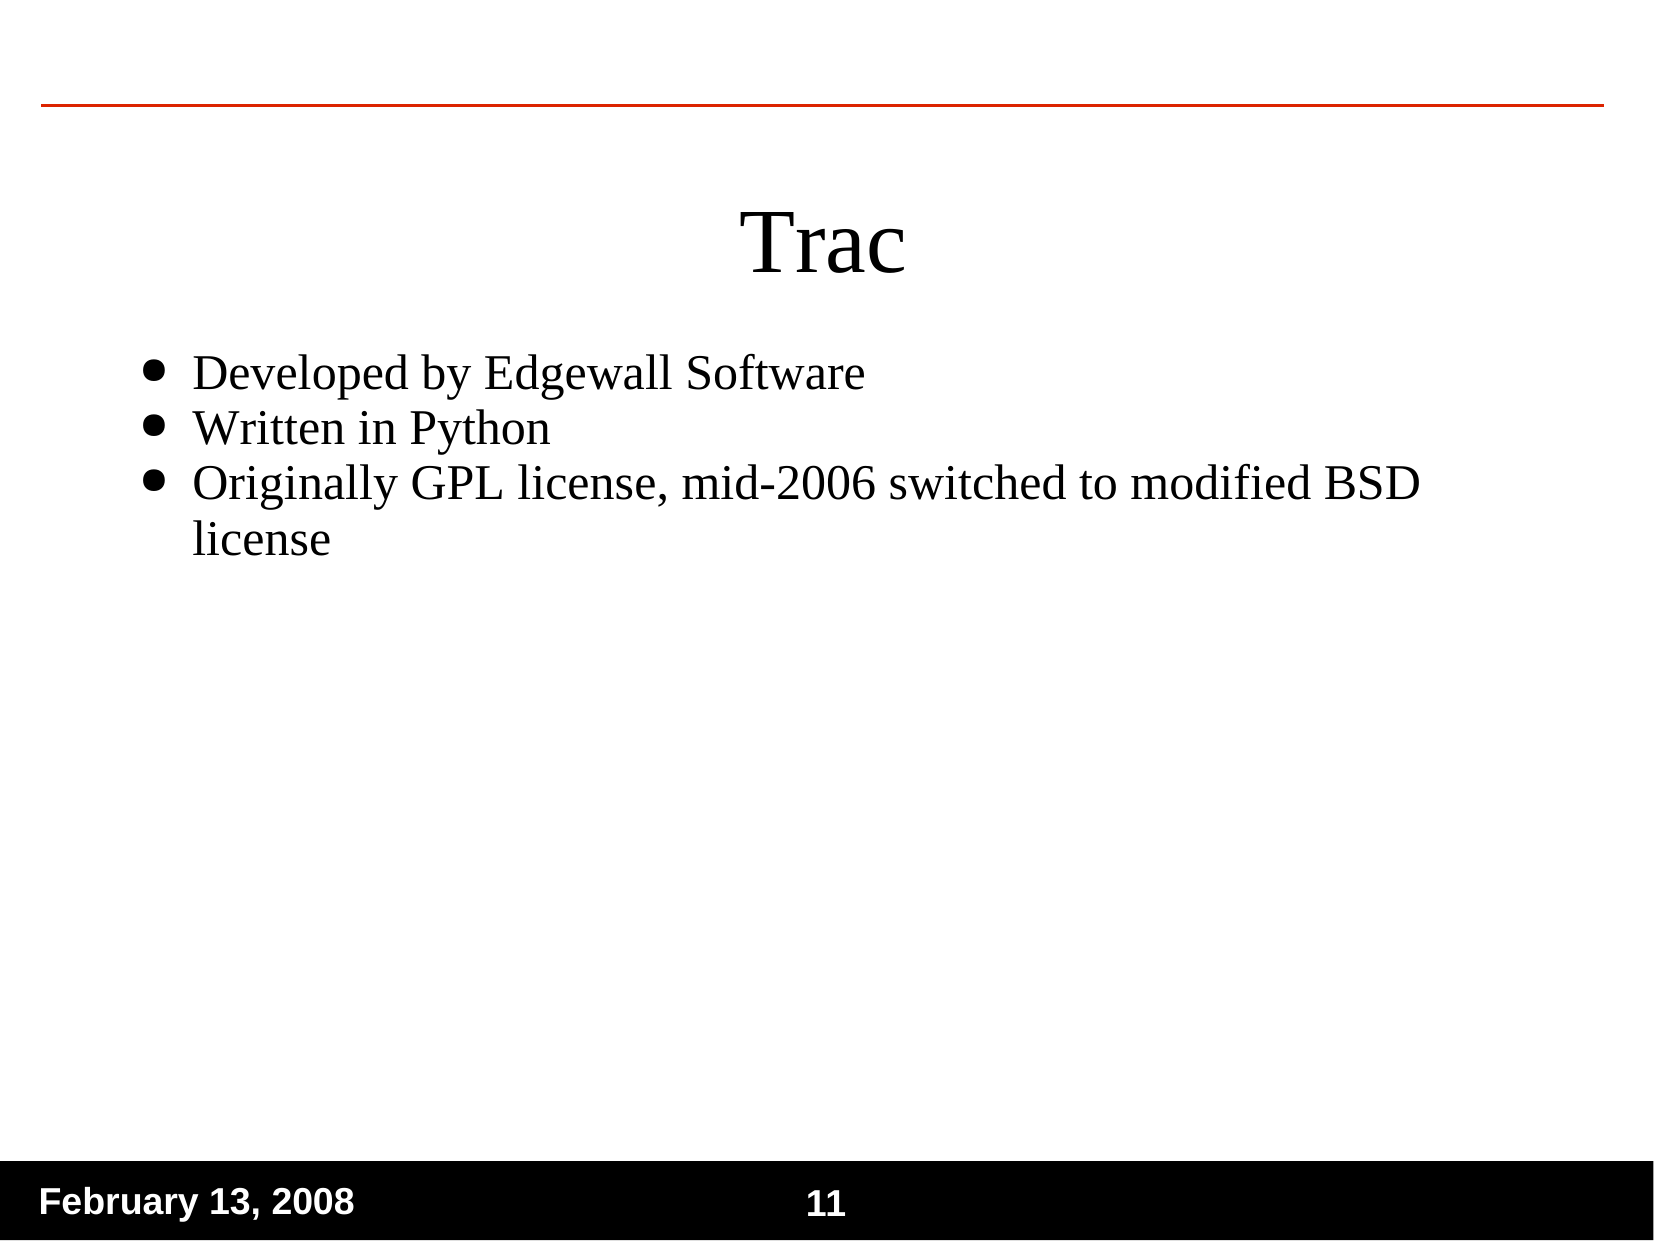

# Trac
Developed by Edgewall Software
Written in Python
Originally GPL license, mid-2006 switched to modified BSD license